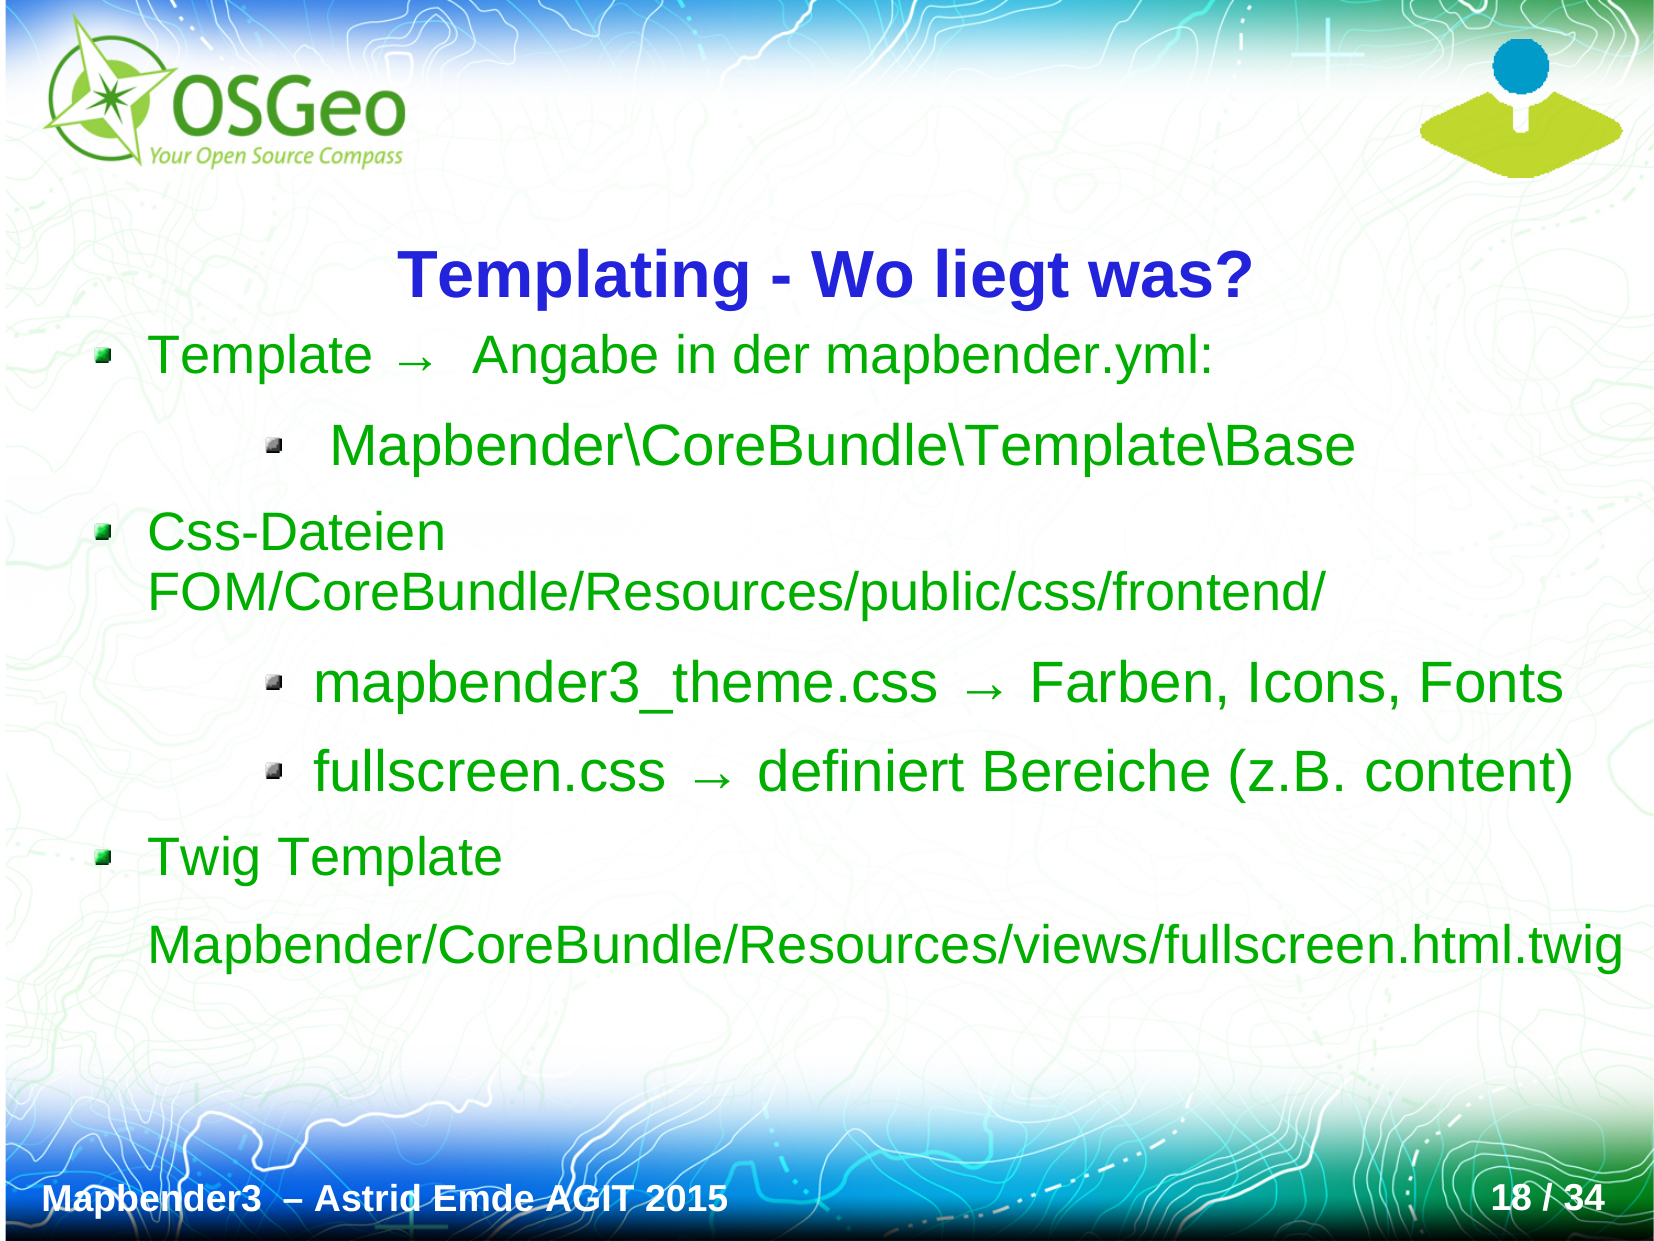

# Templating - Wo liegt was?
Template → Angabe in der mapbender.yml:
 Mapbender\CoreBundle\Template\Base
Css-Dateien
FOM/CoreBundle/Resources/public/css/frontend/
mapbender3_theme.css → Farben, Icons, Fonts
fullscreen.css → definiert Bereiche (z.B. content)
Twig Template
Mapbender/CoreBundle/Resources/views/fullscreen.html.twig